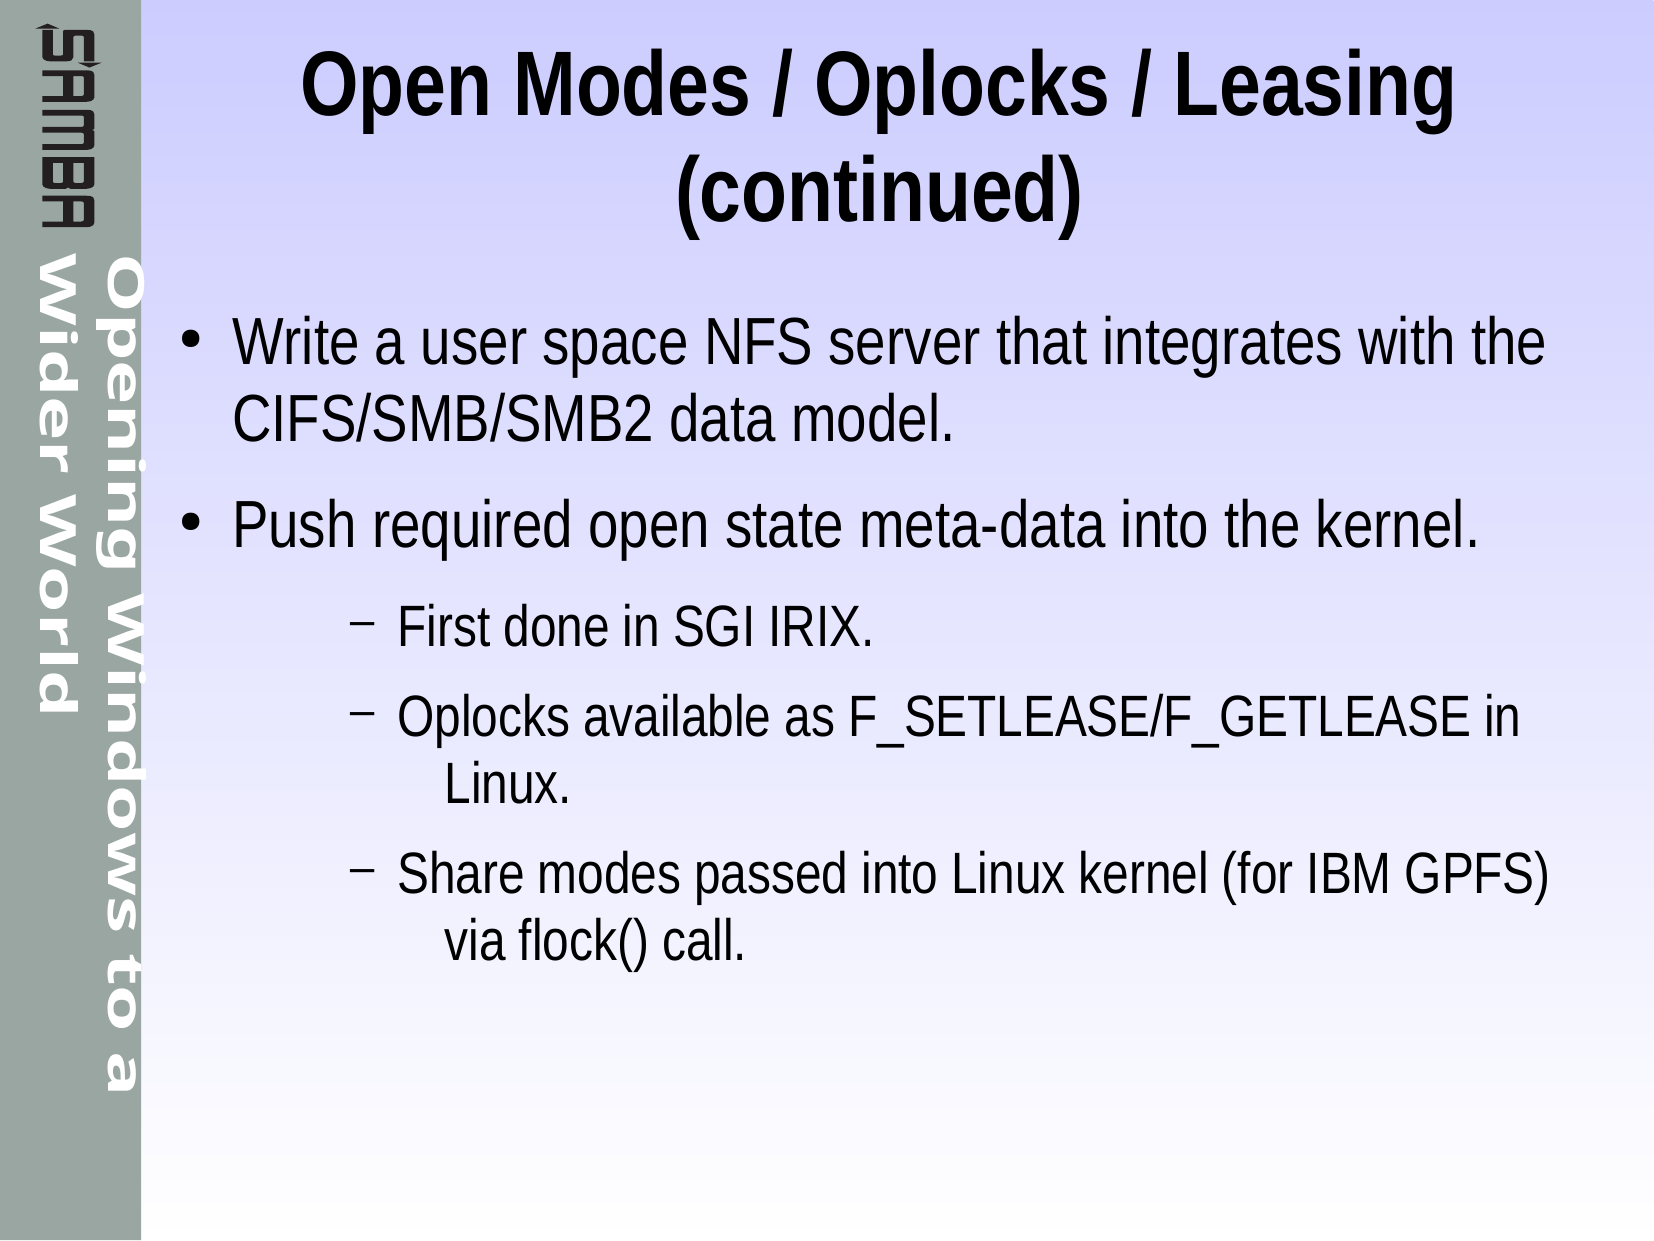

# Open Modes / Oplocks / Leasing (continued)
Write a user space NFS server that integrates with the CIFS/SMB/SMB2 data model.
Push required open state meta-data into the kernel.
First done in SGI IRIX.
Oplocks available as F_SETLEASE/F_GETLEASE in Linux.
Share modes passed into Linux kernel (for IBM GPFS) via flock() call.